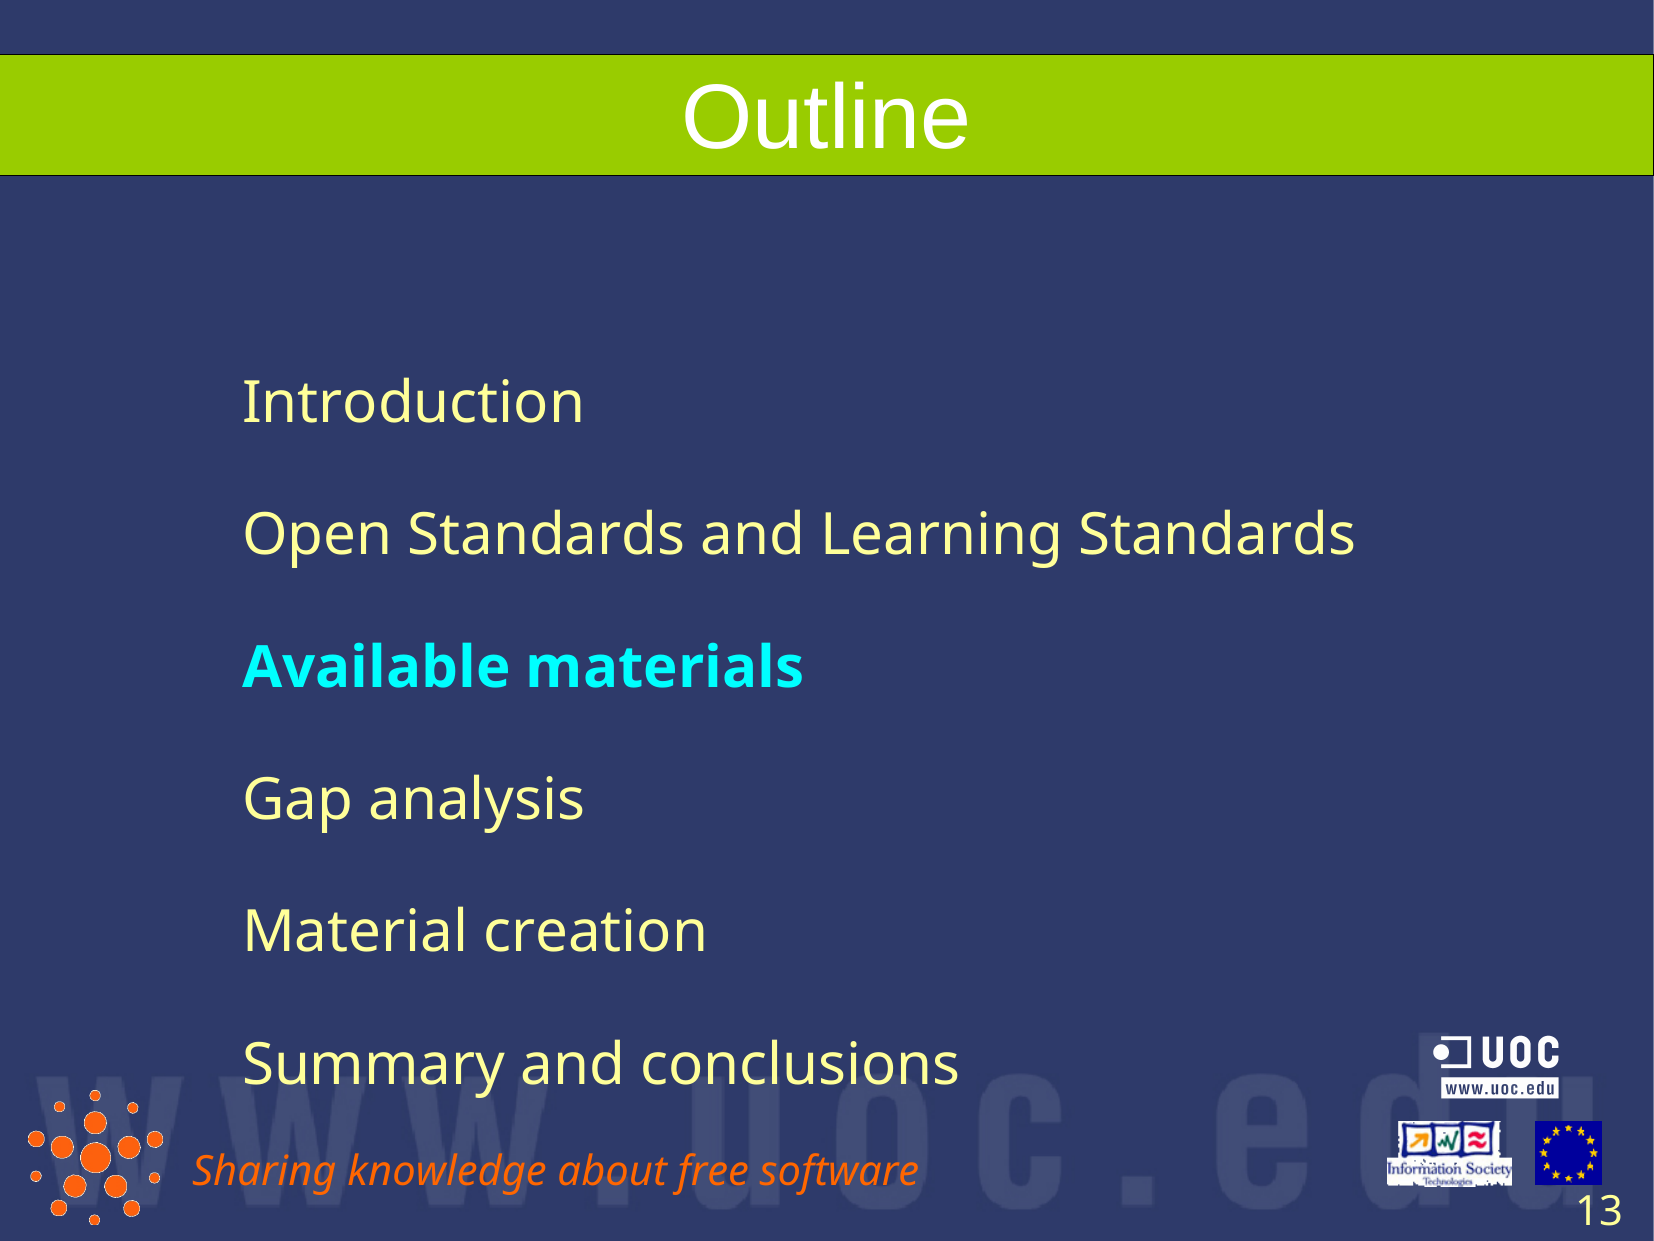

# Outline
Introduction
Open Standards and Learning Standards
Available materials
Gap analysis
Material creation
Summary and conclusions